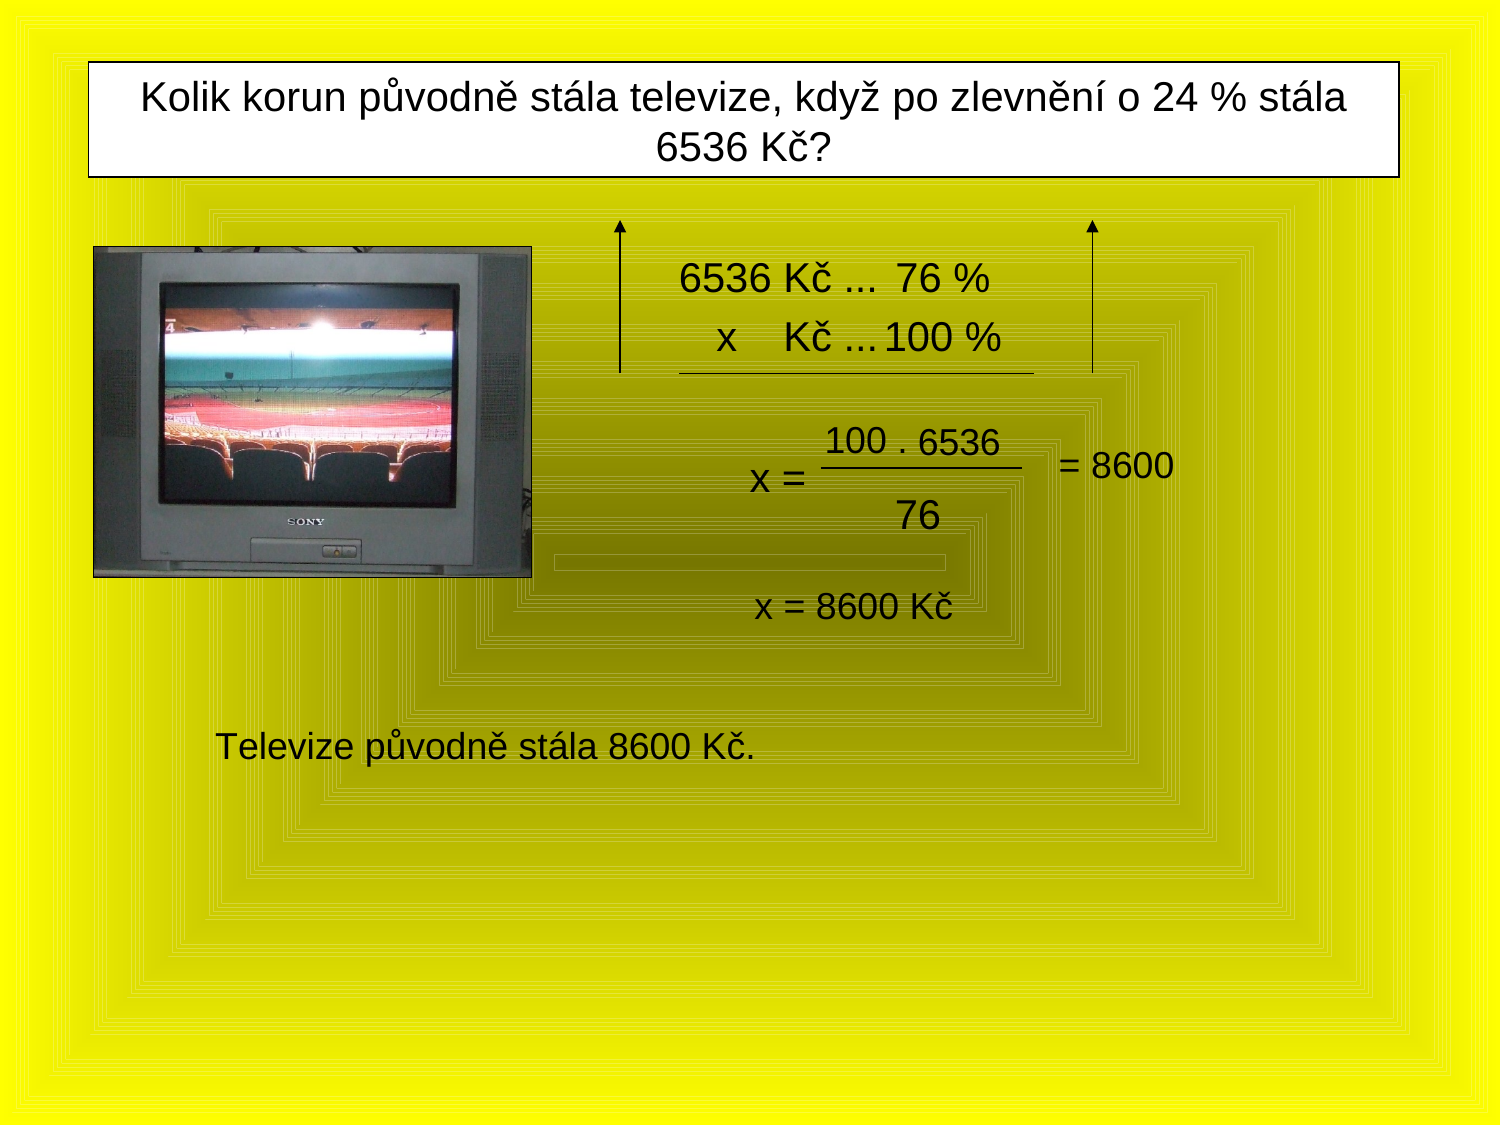

# Kolik korun původně stála televize, když po zlevnění o 24 % stála 6536 Kč?
6536 Kč ...
76 %
 x Kč ...
100 %
100 .
6536
= 8600
x =
76
x = 8600 Kč
Televize původně stála 8600 Kč.